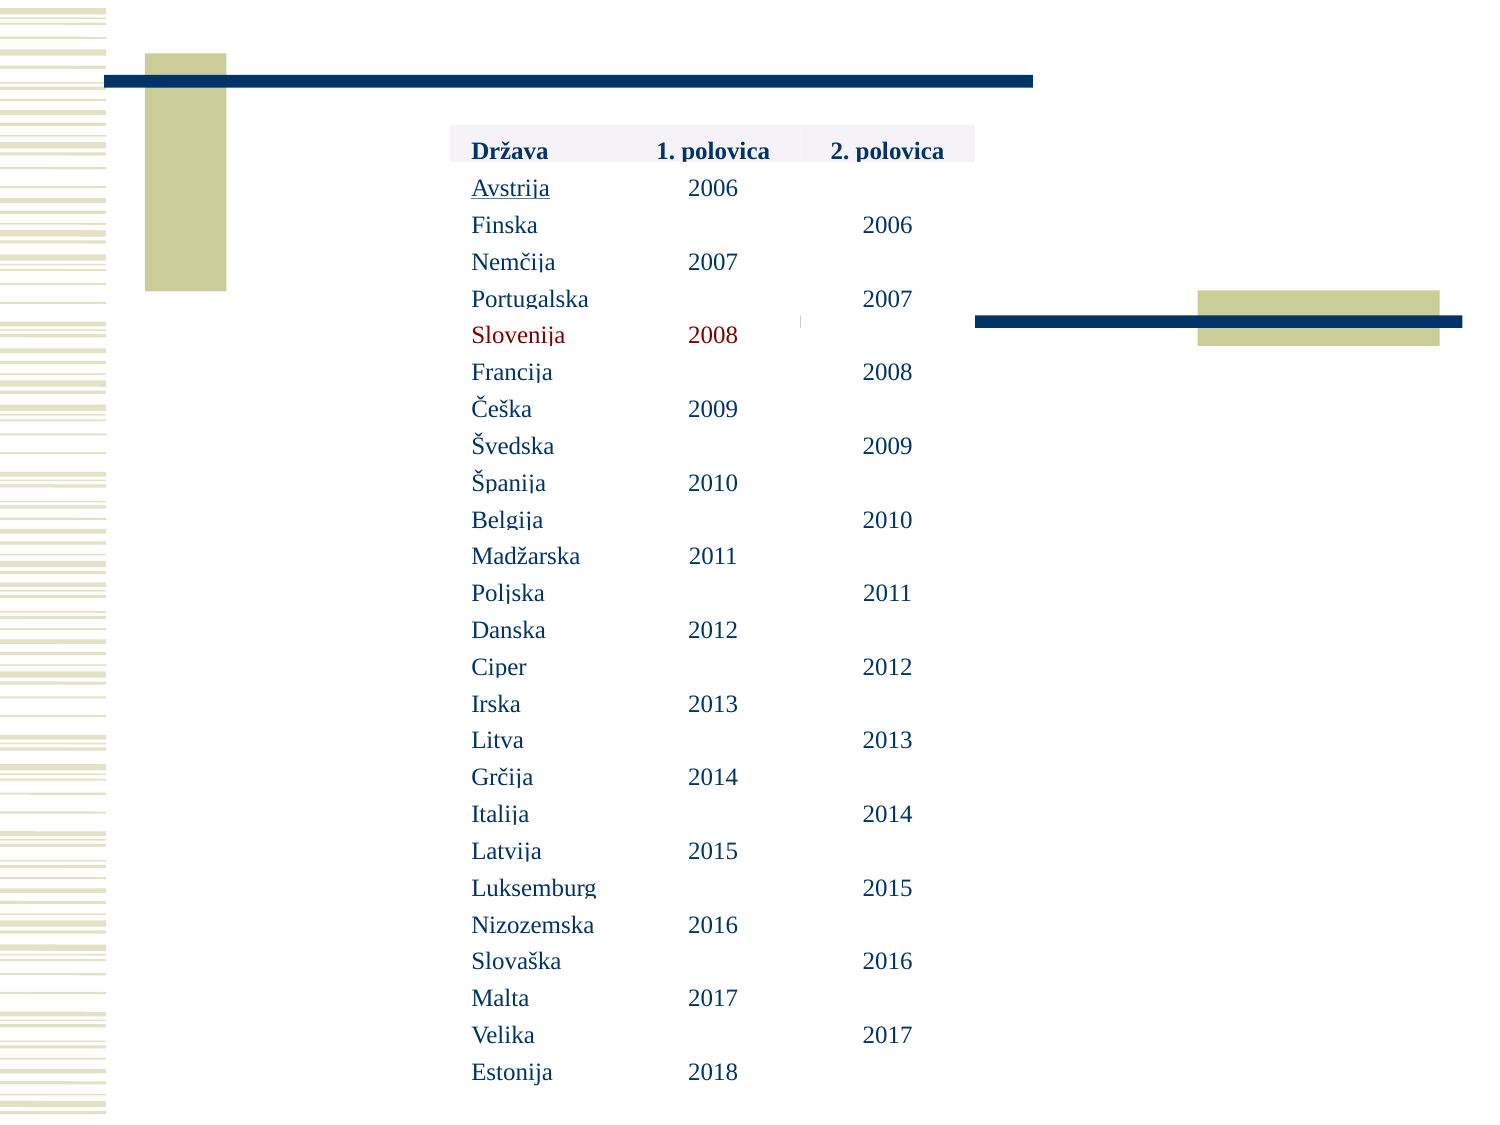

Država
1. polovica leta
2. polovica leta
Avstrija
2006
Finska
2006
Nemčija
2007
Portugalska
2007
Slovenija
2008
Francija
2008
Češka
2009
Švedska
2009
Španija
2010
Belgija
2010
Madžarska
2011
Poljska
2011
Danska
2012
Ciper
2012
Irska
2013
Litva
2013
Grčija
2014
Italija
2014
Latvija
2015
Luksemburg
2015
Nizozemska
2016
Slovaška
2016
Malta
2017
Velika Britanija
2017
Estonija
2018